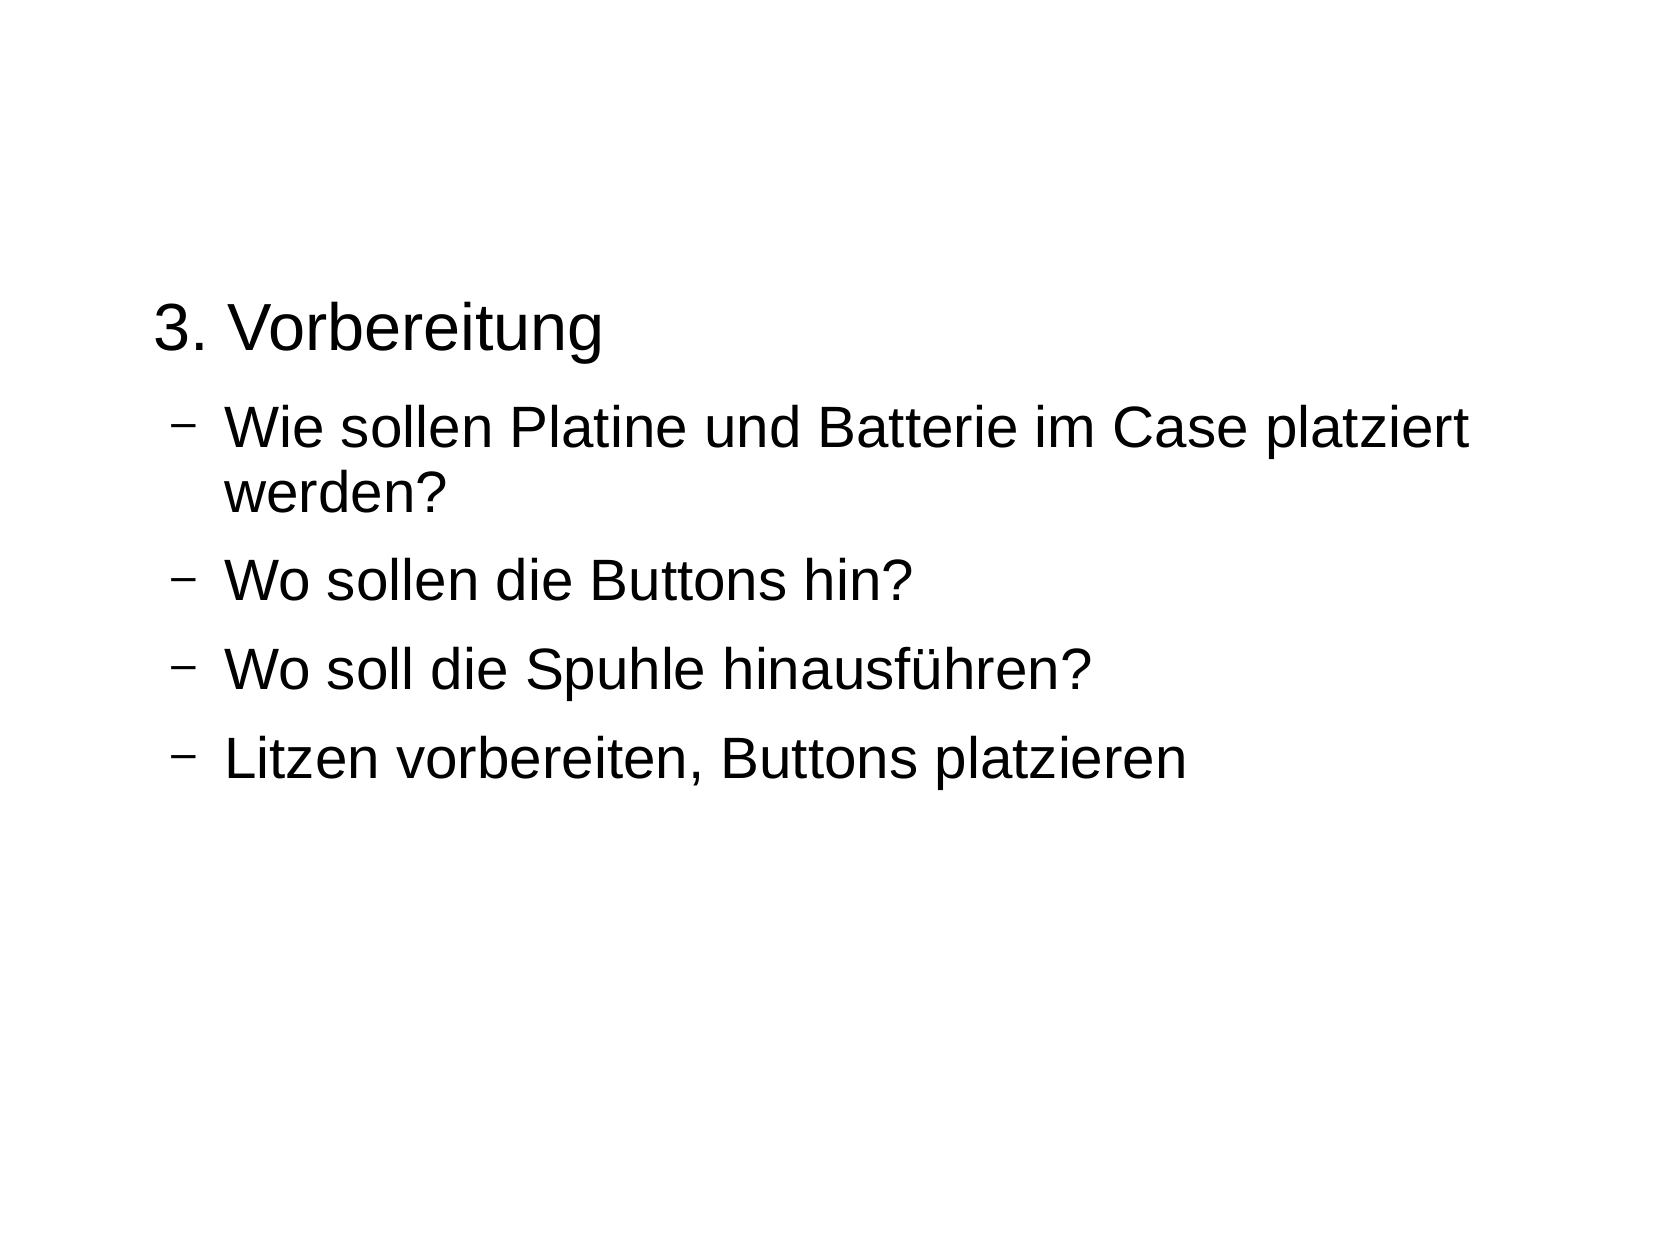

#
3. Vorbereitung
Wie sollen Platine und Batterie im Case platziert werden?
Wo sollen die Buttons hin?
Wo soll die Spuhle hinausführen?
Litzen vorbereiten, Buttons platzieren